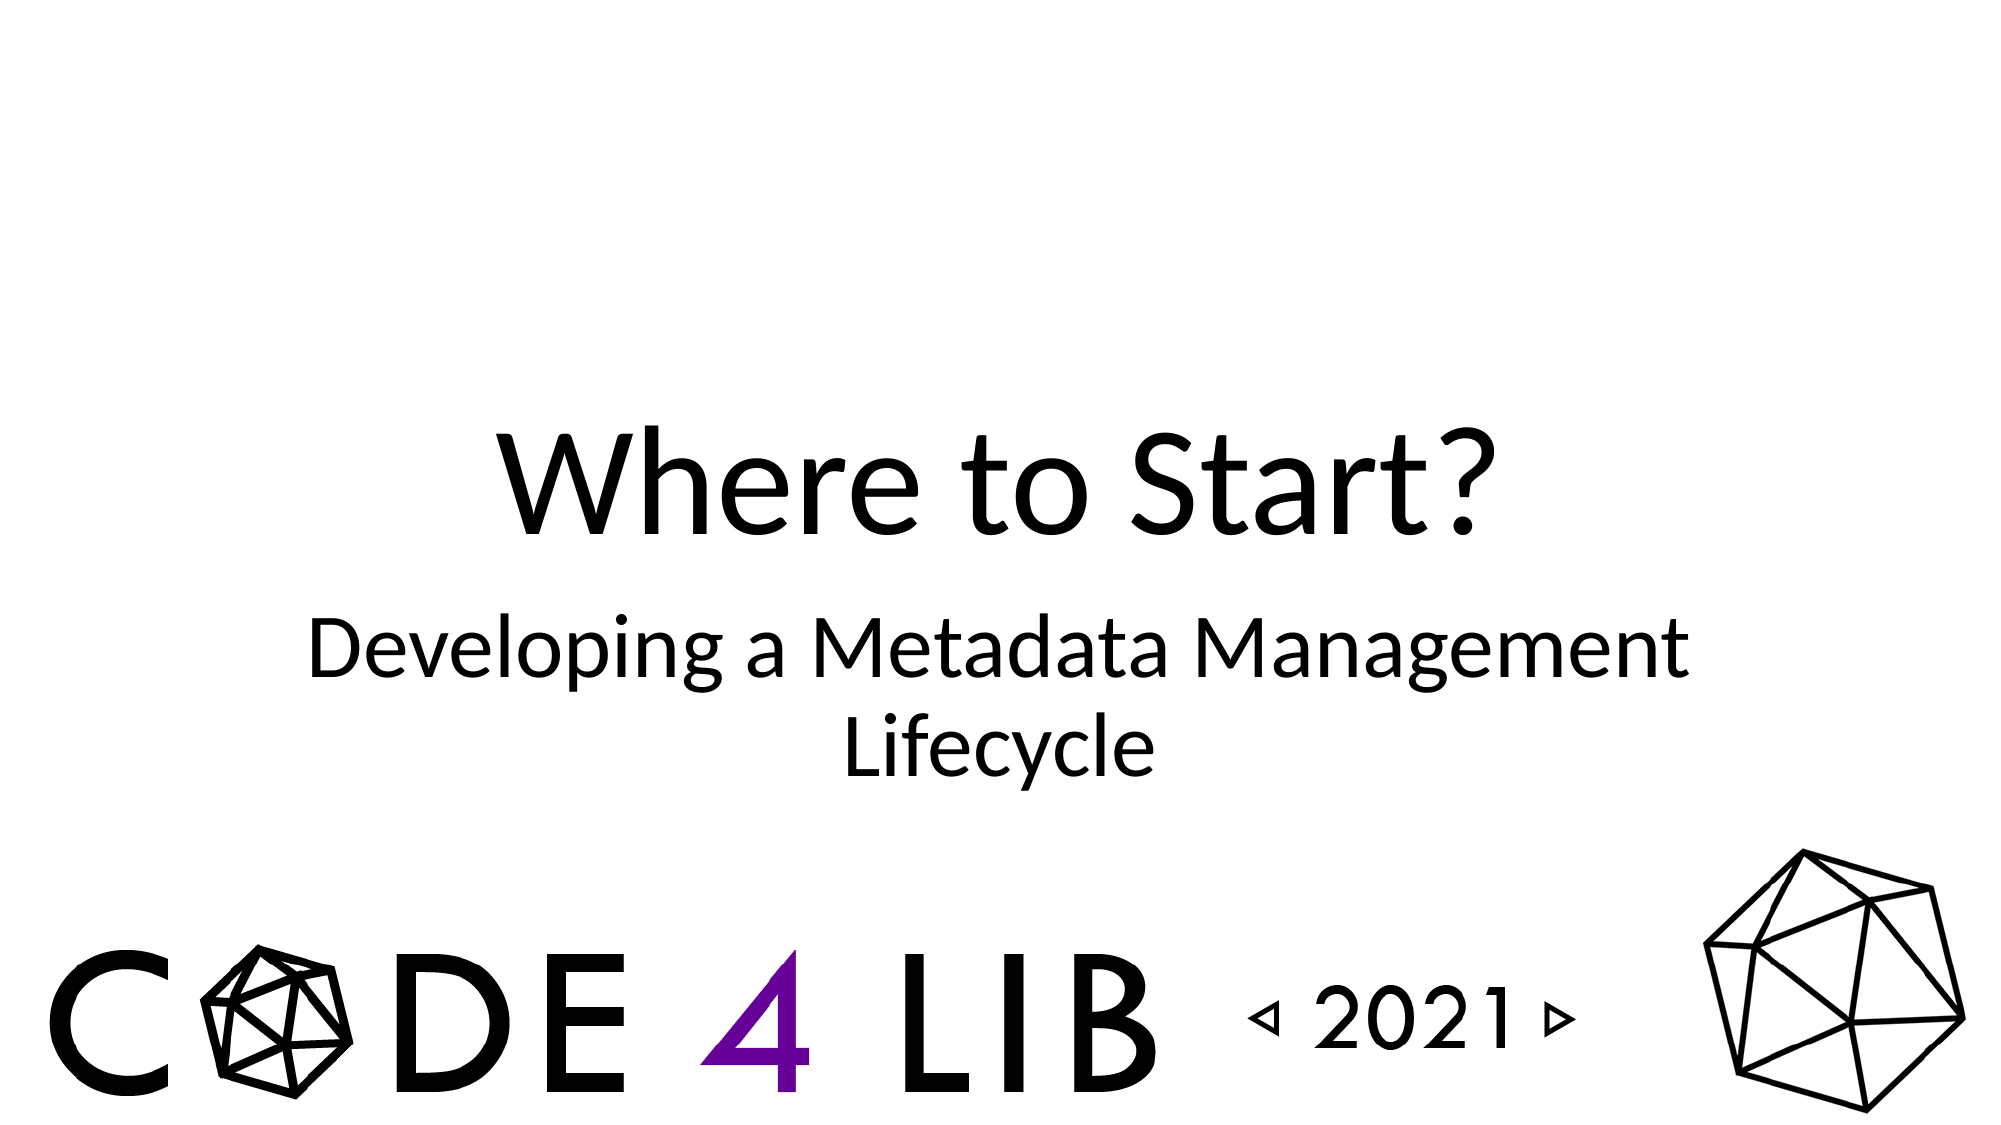

# Where to Start?
Developing a Metadata Management Lifecycle